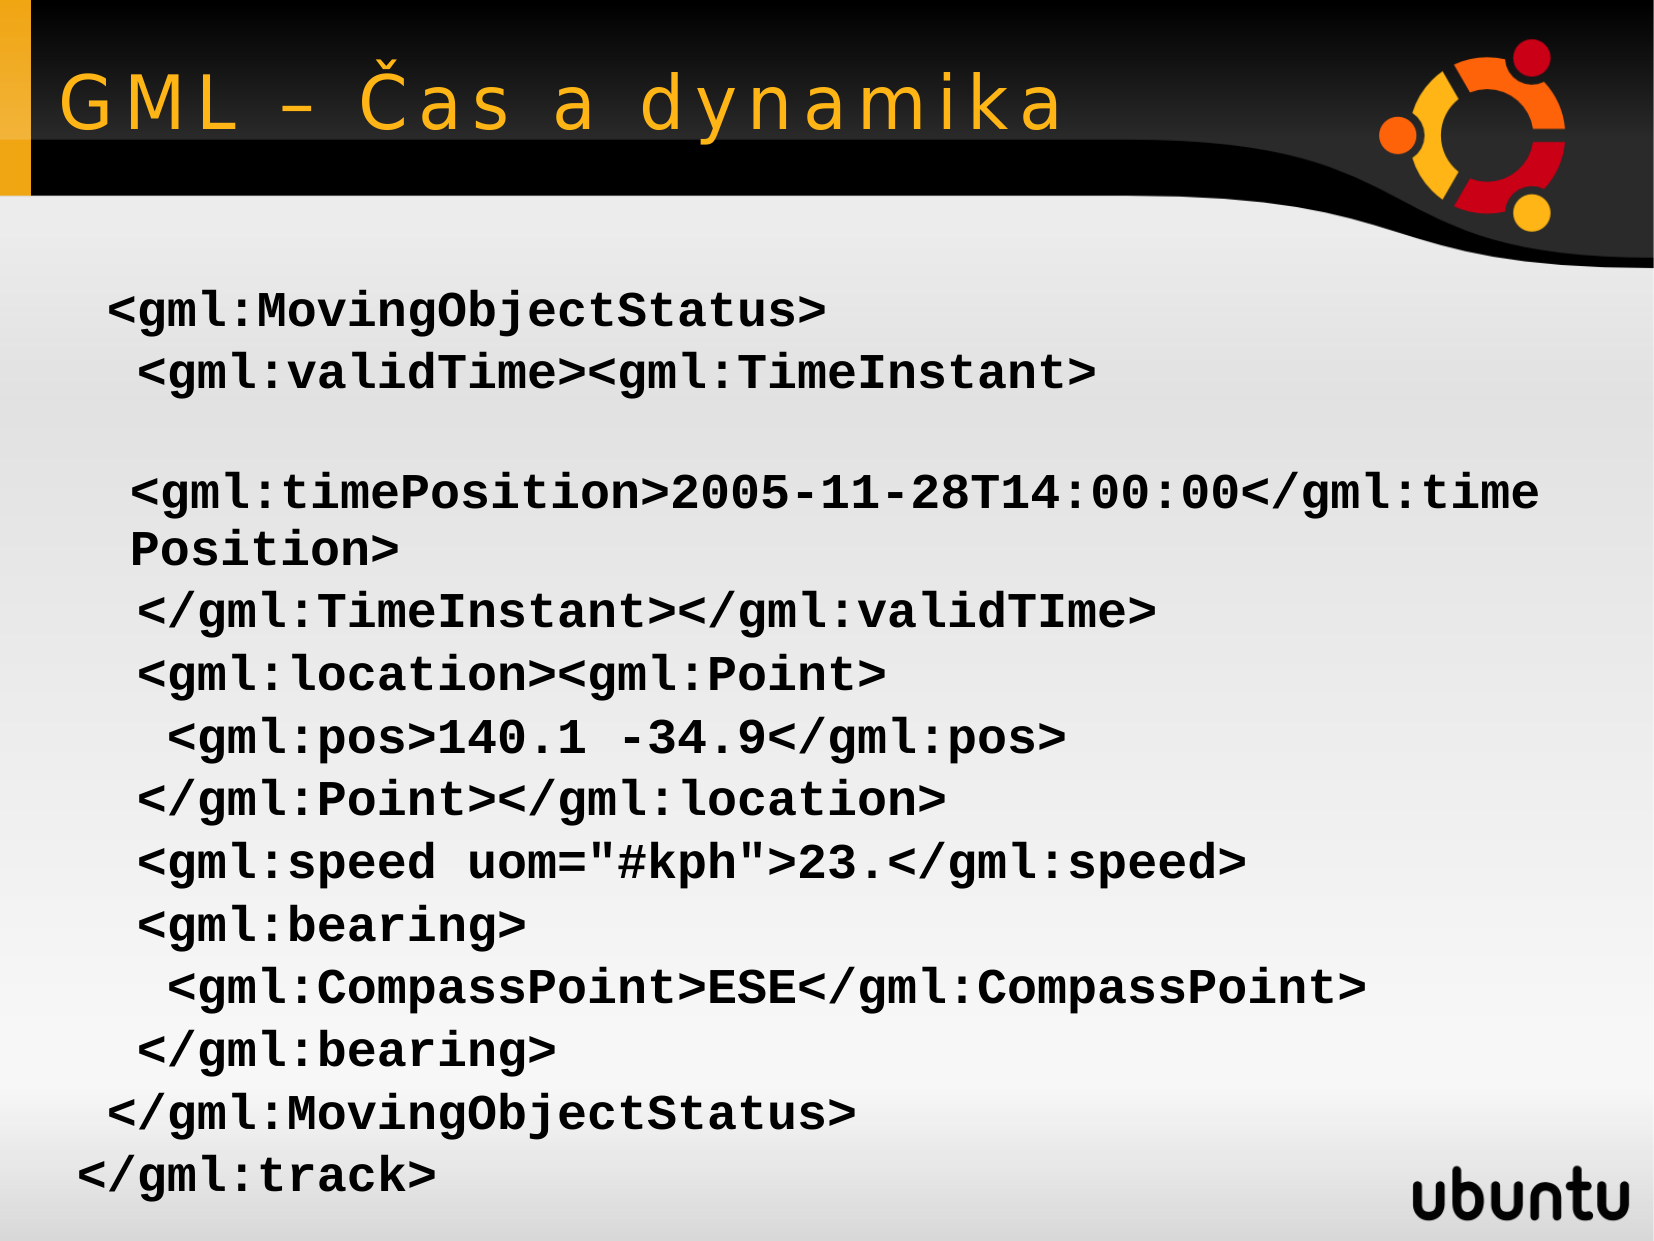

# GML – Čas a dynamika
 <gml:MovingObjectStatus>
 <gml:validTime><gml:TimeInstant>
 <gml:timePosition>2005-11-28T14:00:00</gml:timePosition>
 </gml:TimeInstant></gml:validTIme>
 <gml:location><gml:Point>
 <gml:pos>140.1 -34.9</gml:pos>
 </gml:Point></gml:location>
 <gml:speed uom="#kph">23.</gml:speed>
 <gml:bearing>
 <gml:CompassPoint>ESE</gml:CompassPoint>
 </gml:bearing>
 </gml:MovingObjectStatus>
</gml:track>